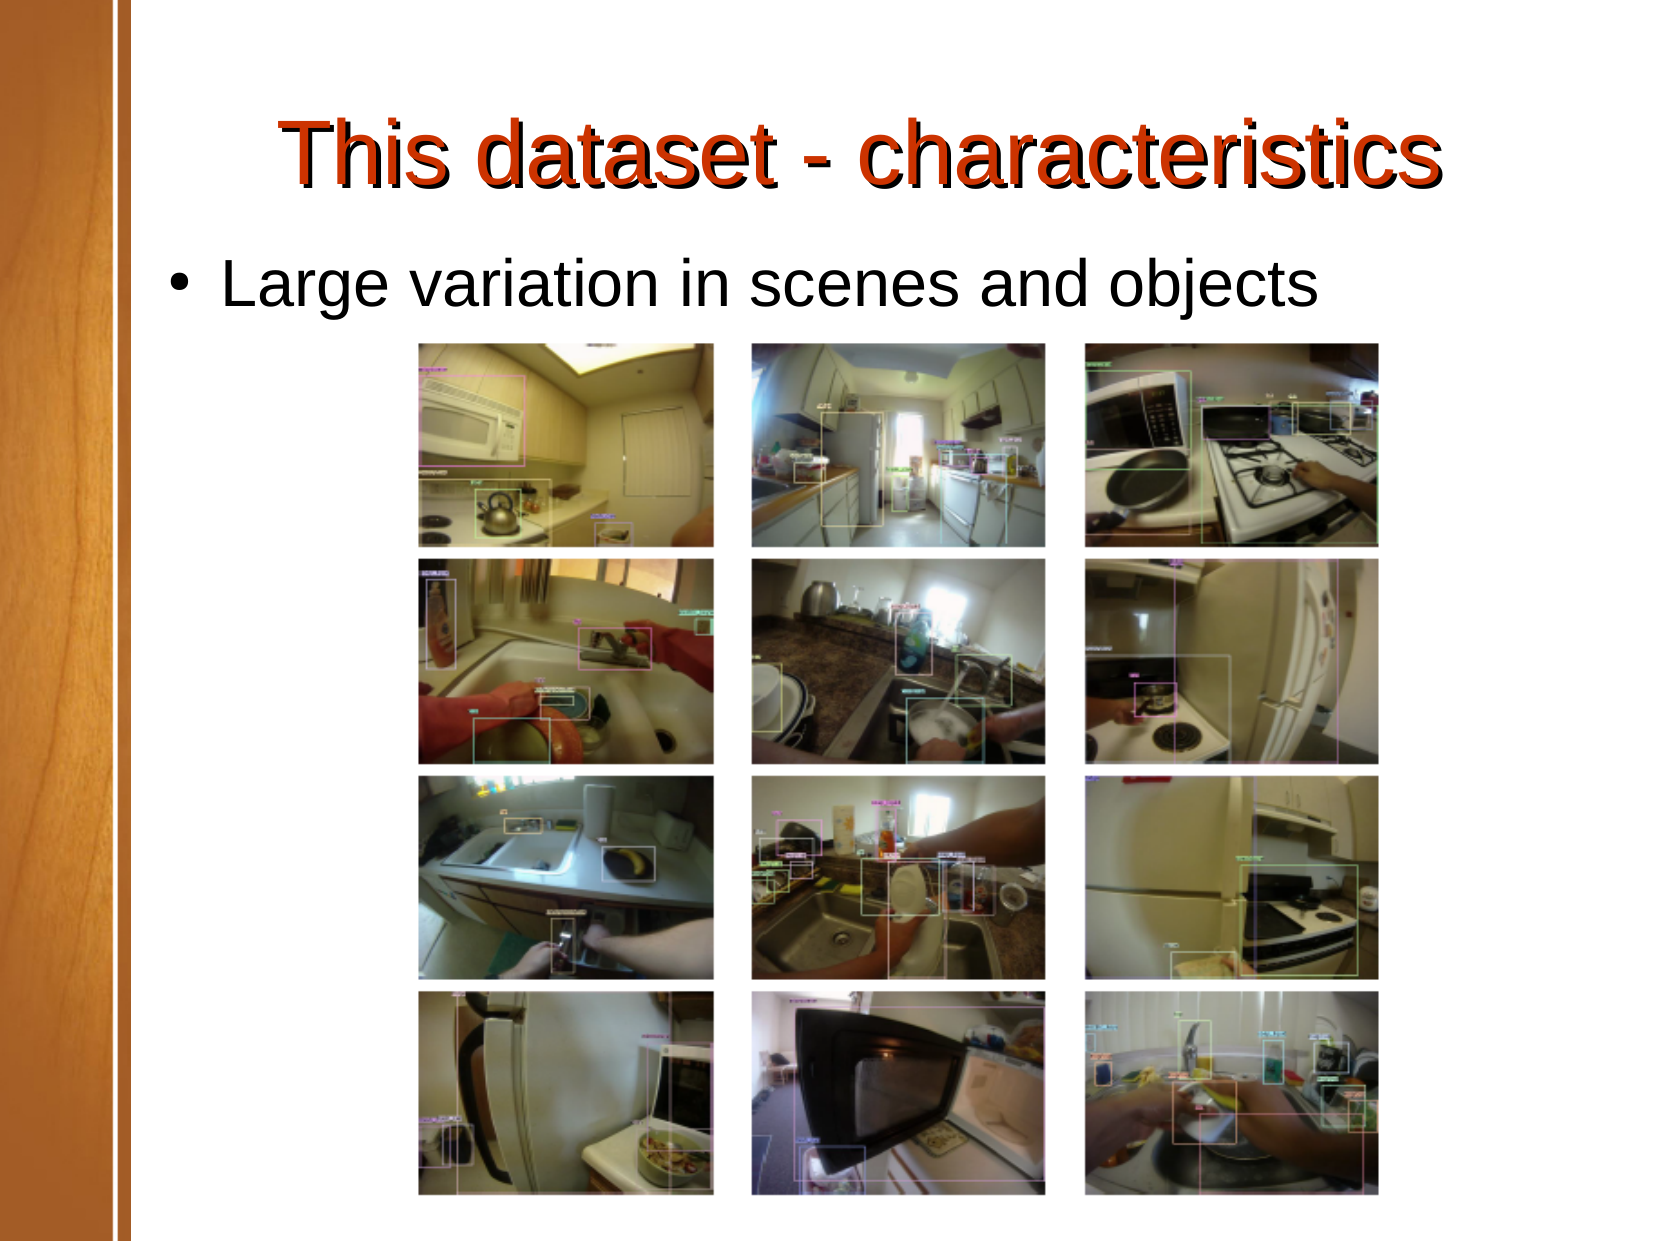

# This dataset - characteristics
Large variation in scenes and objects